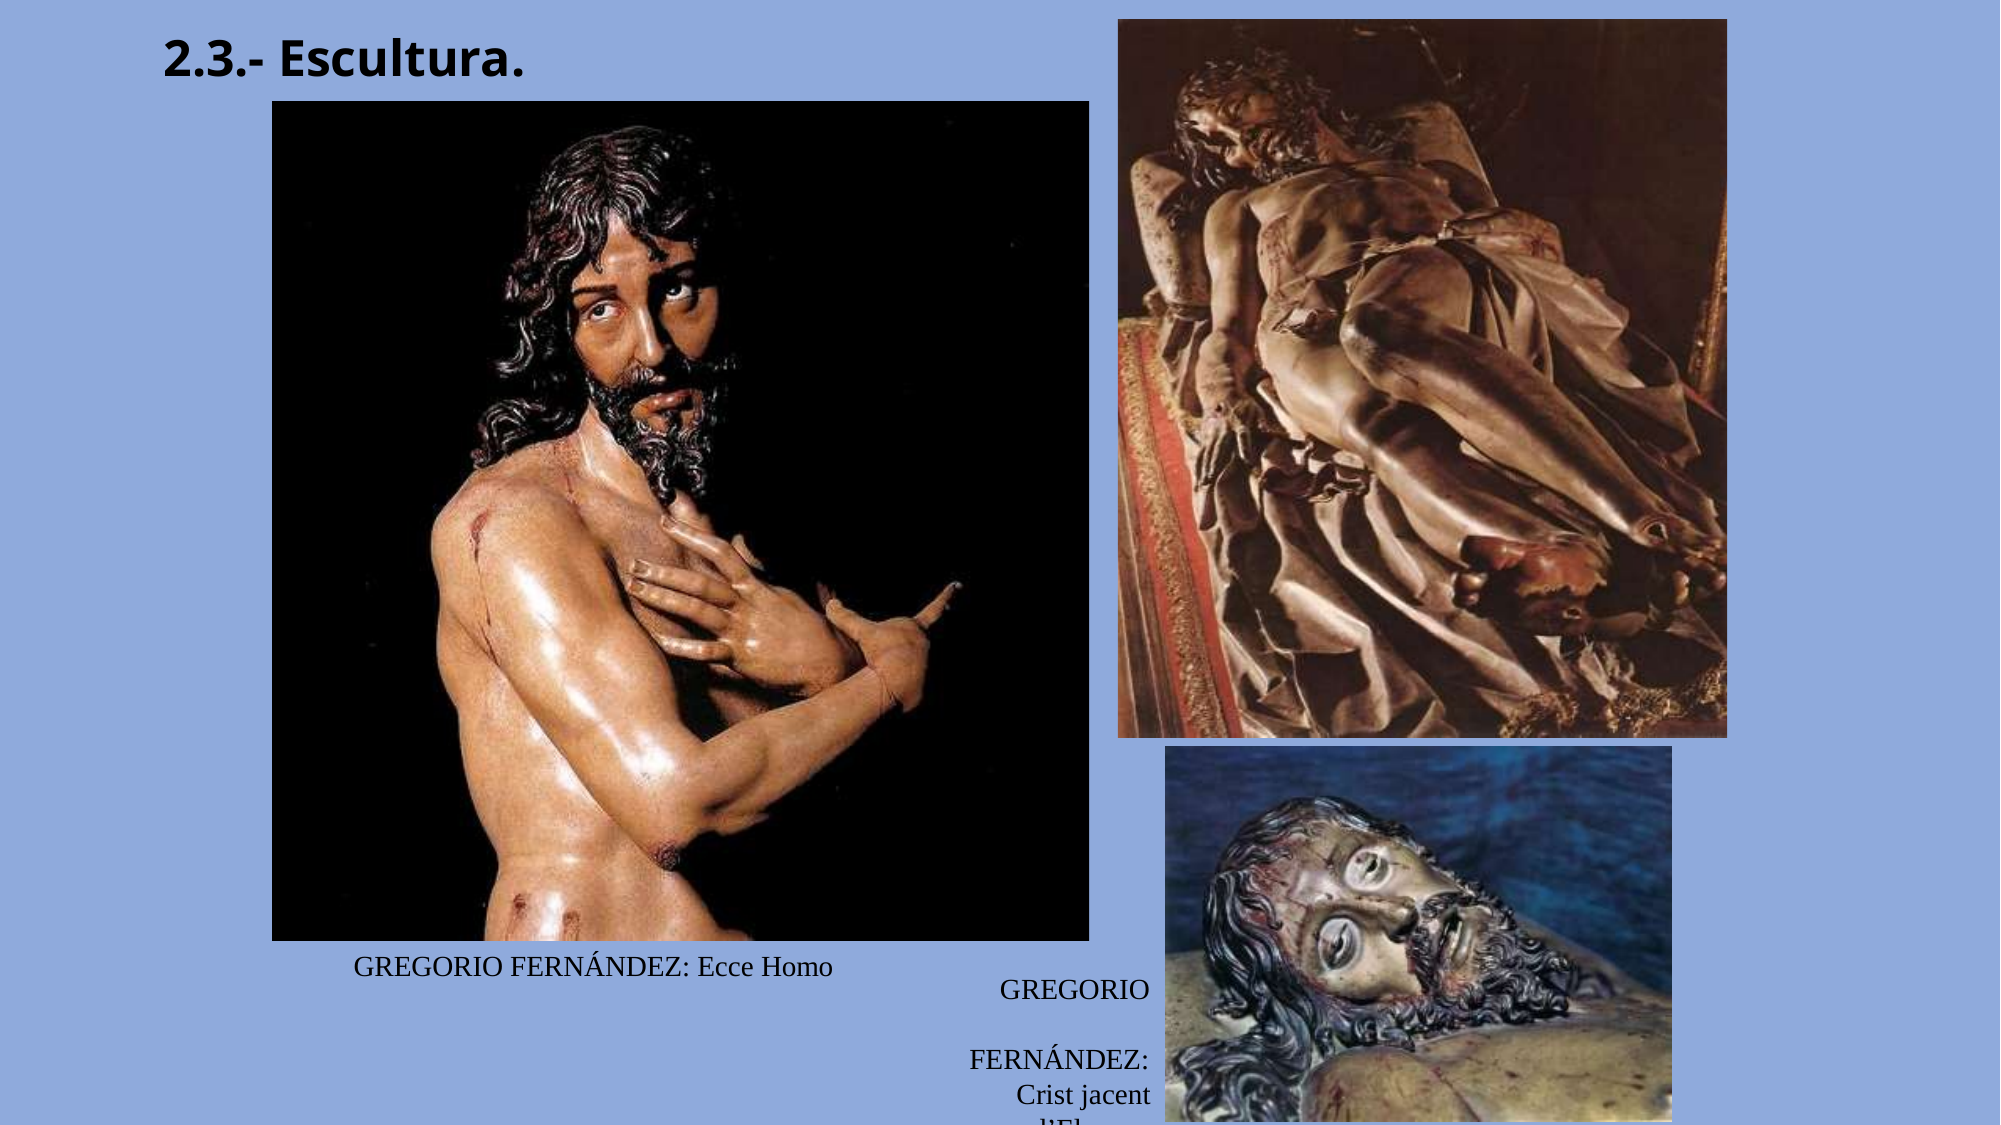

# 2.3.- Escultura.
GREGORIO FERNÁNDEZ: Ecce Homo
GREGORIO FERNÁNDEZ:
Crist jacent d’El Pardo